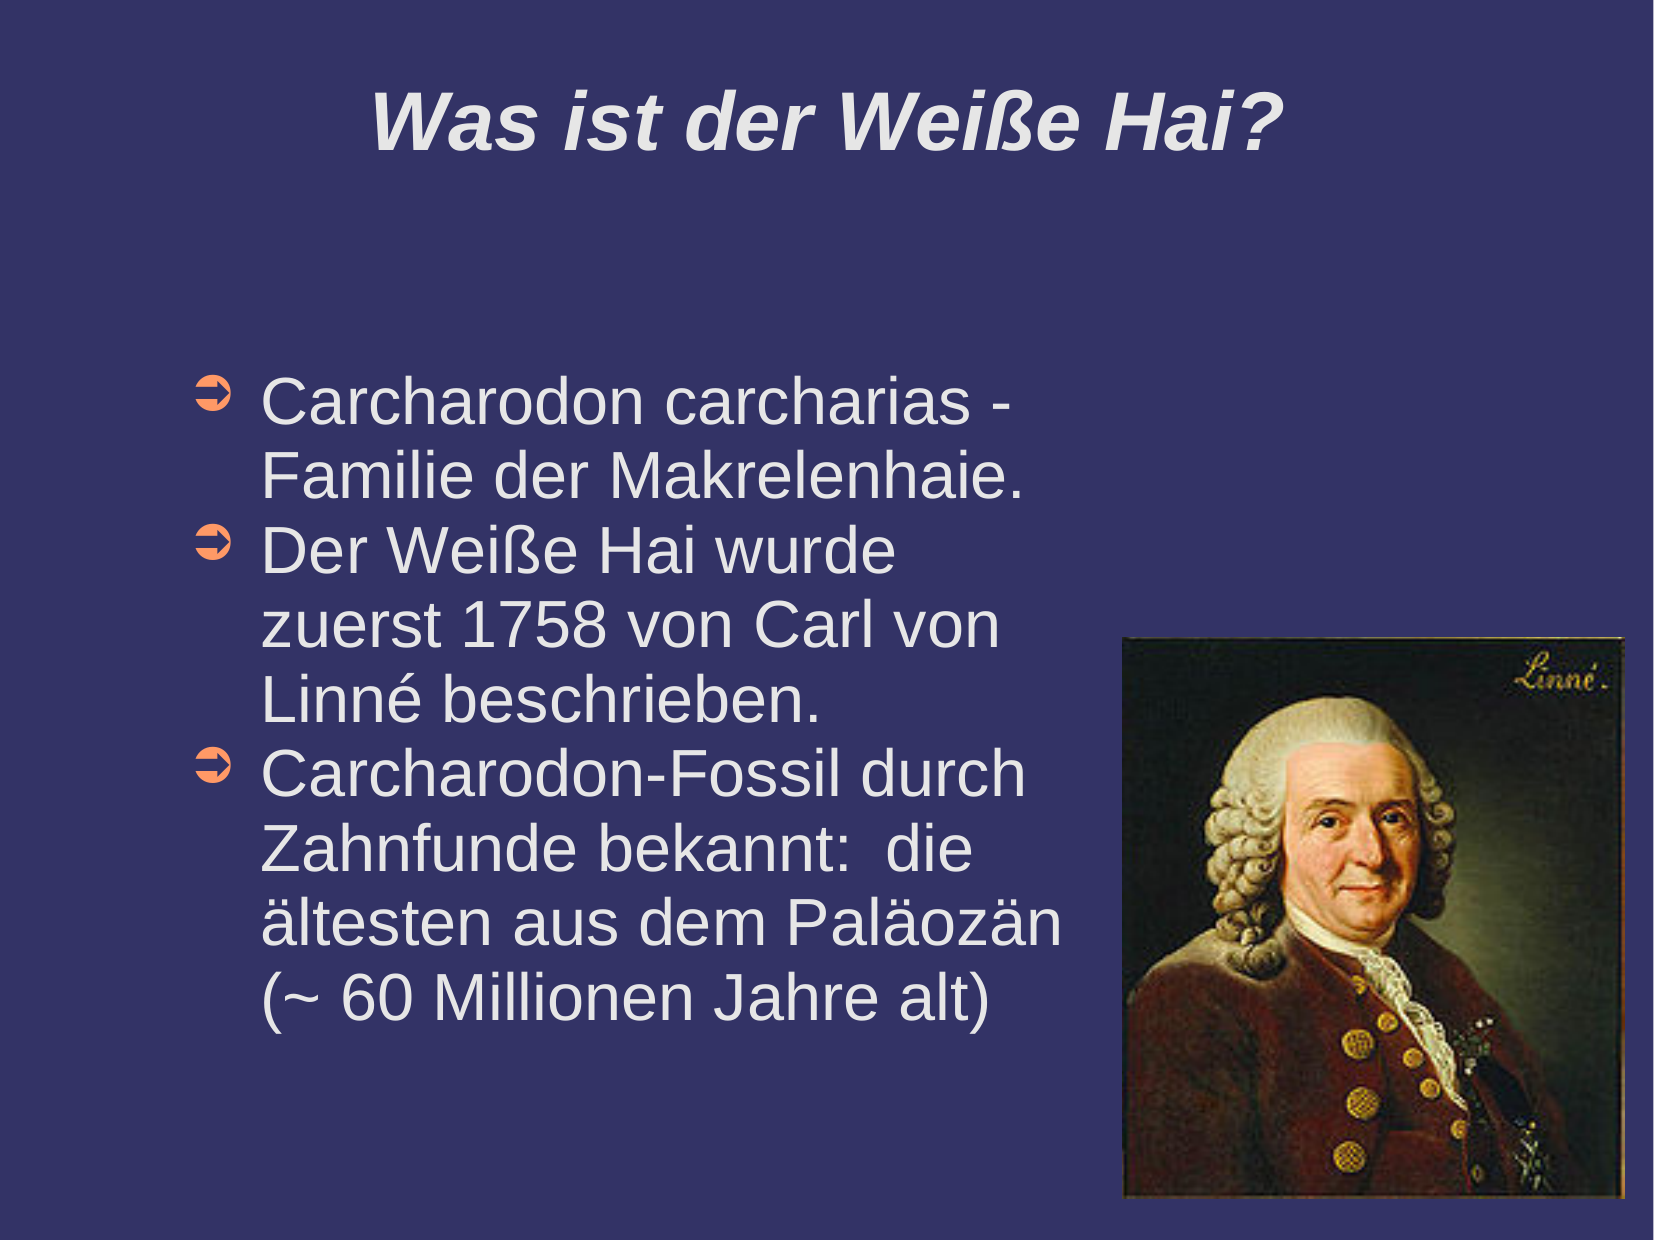

# Was ist der Weiße Hai?
Carcharodon carcharias - Familie der Makrelenhaie.
Der Weiße Hai wurde zuerst 1758 von Carl von Linné beschrieben.
Carcharodon-Fossil durch Zahnfunde bekannt:	die ältesten aus dem Paläozän (~ 60 Millionen Jahre alt)